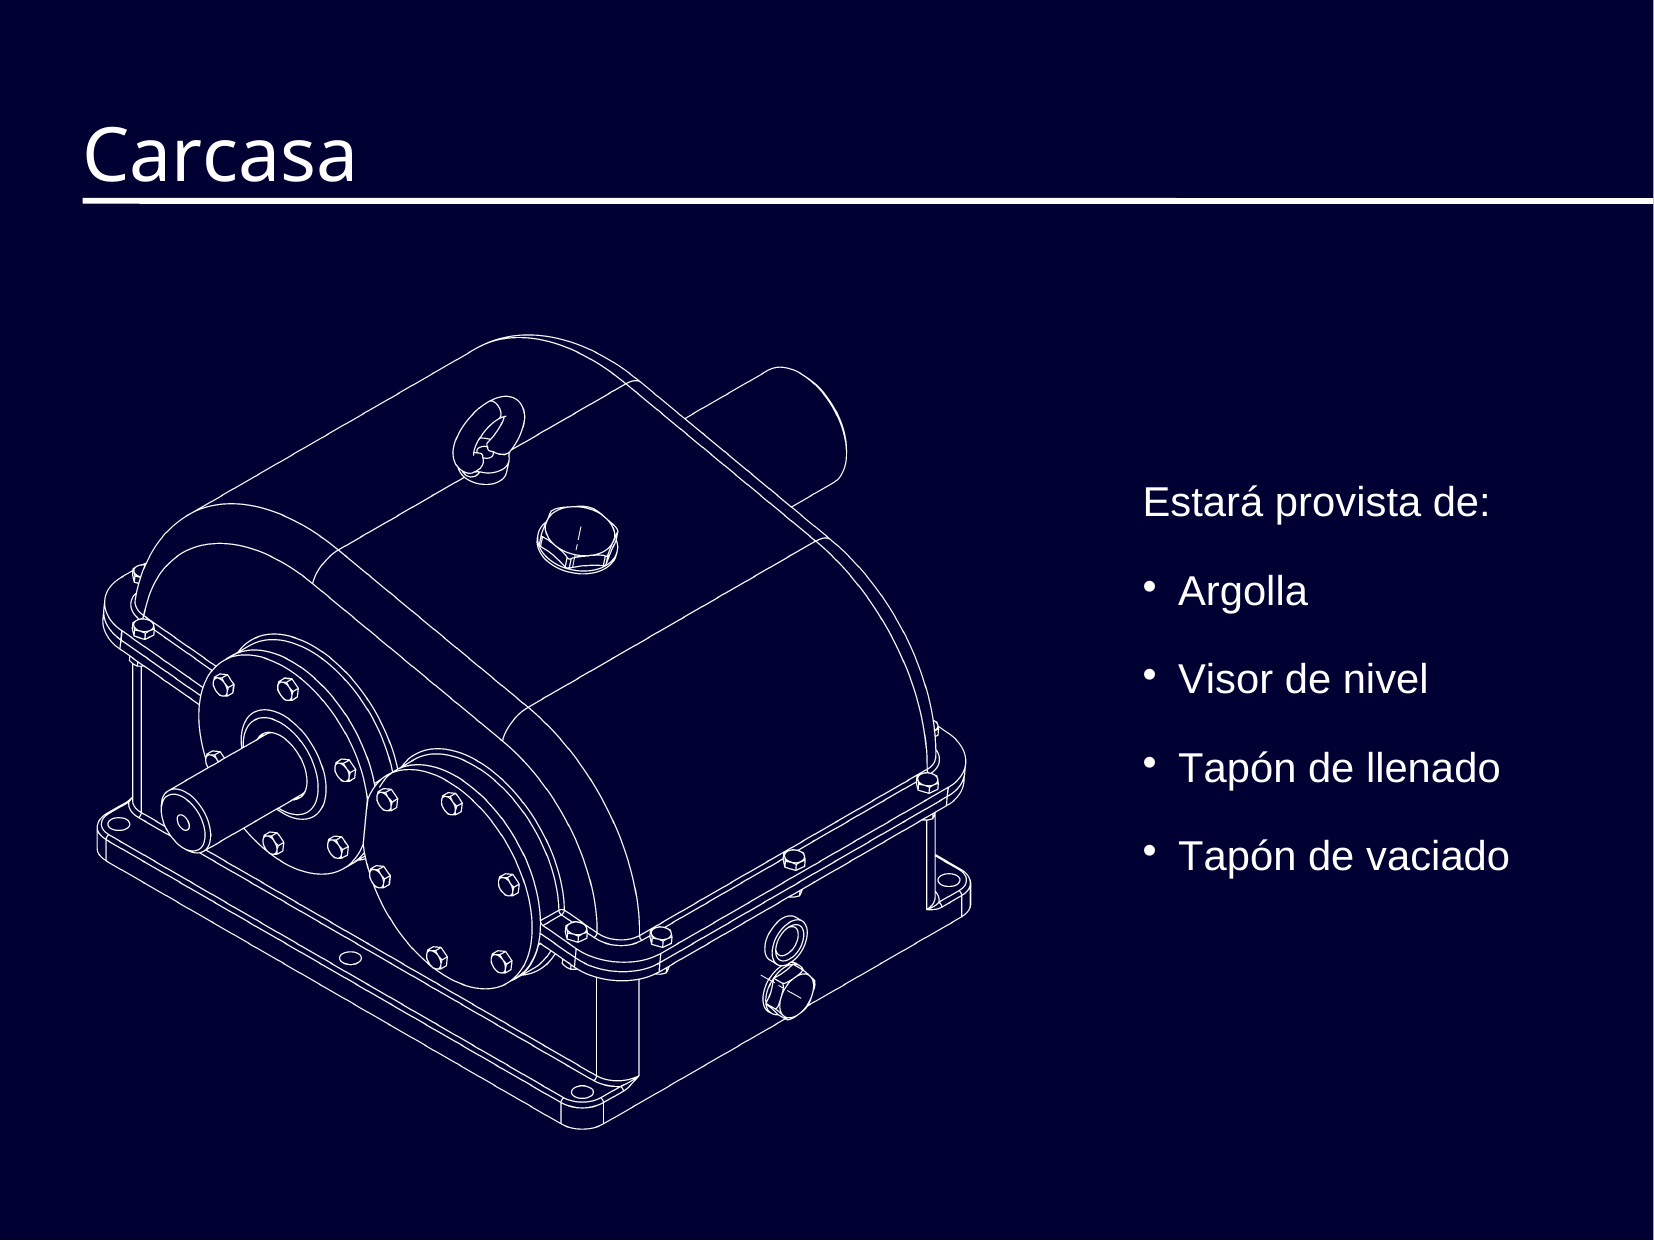

# Carcasa
Estará provista de:
Argolla
Visor de nivel
Tapón de llenado
Tapón de vaciado